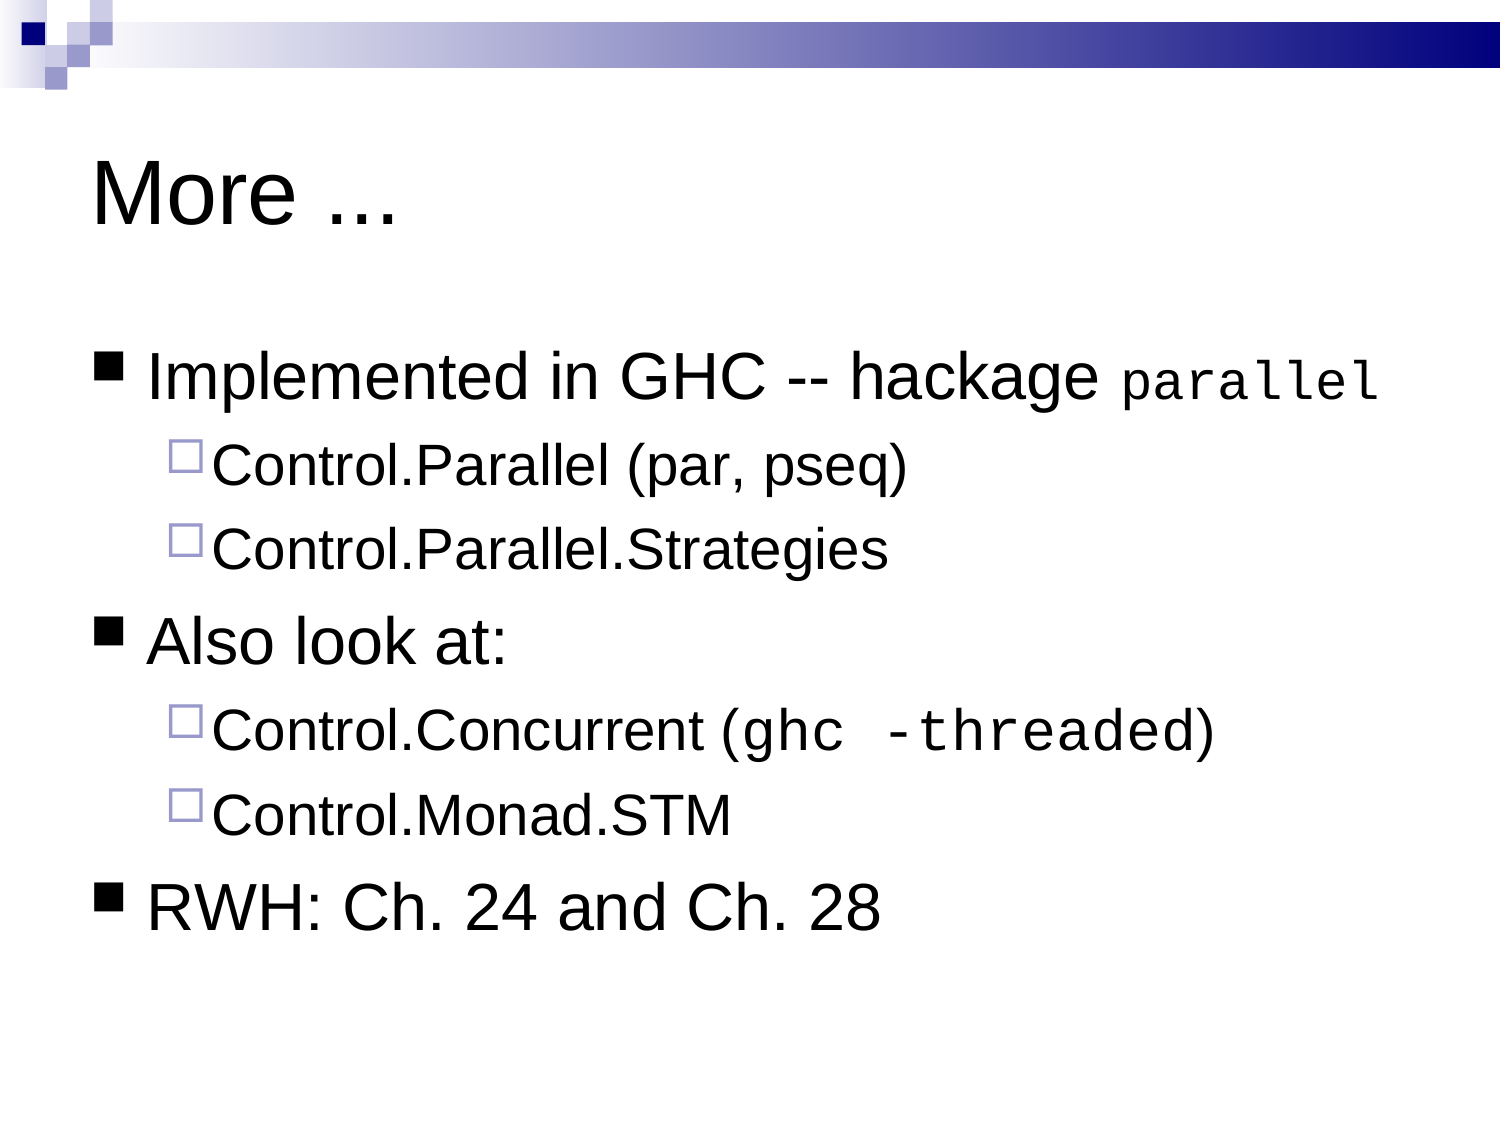

# More ...
Implemented in GHC -- hackage parallel
Control.Parallel (par, pseq)
Control.Parallel.Strategies
Also look at:
Control.Concurrent (ghc -threaded)
Control.Monad.STM
RWH: Ch. 24 and Ch. 28